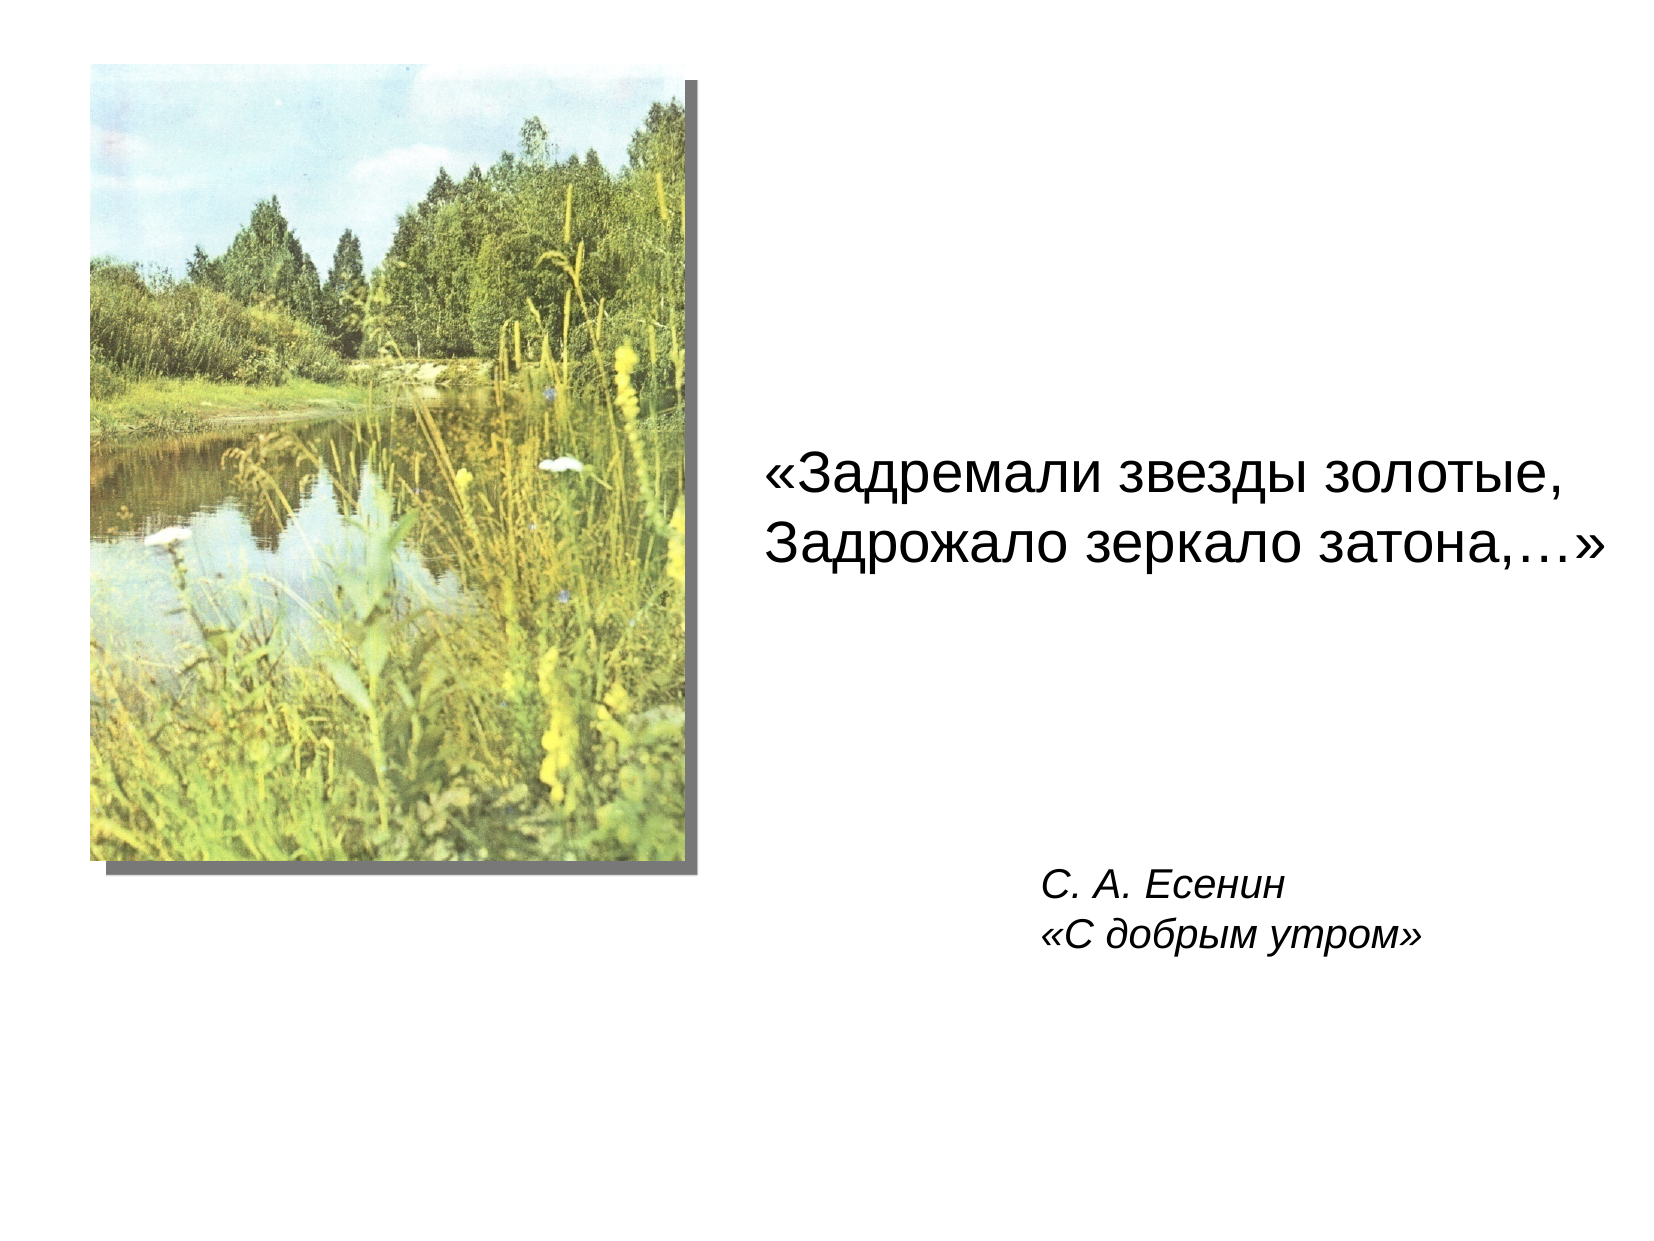

«Задремали звезды золотые,
Задрожало зеркало затона,…»
С. А. Есенин
«С добрым утром»